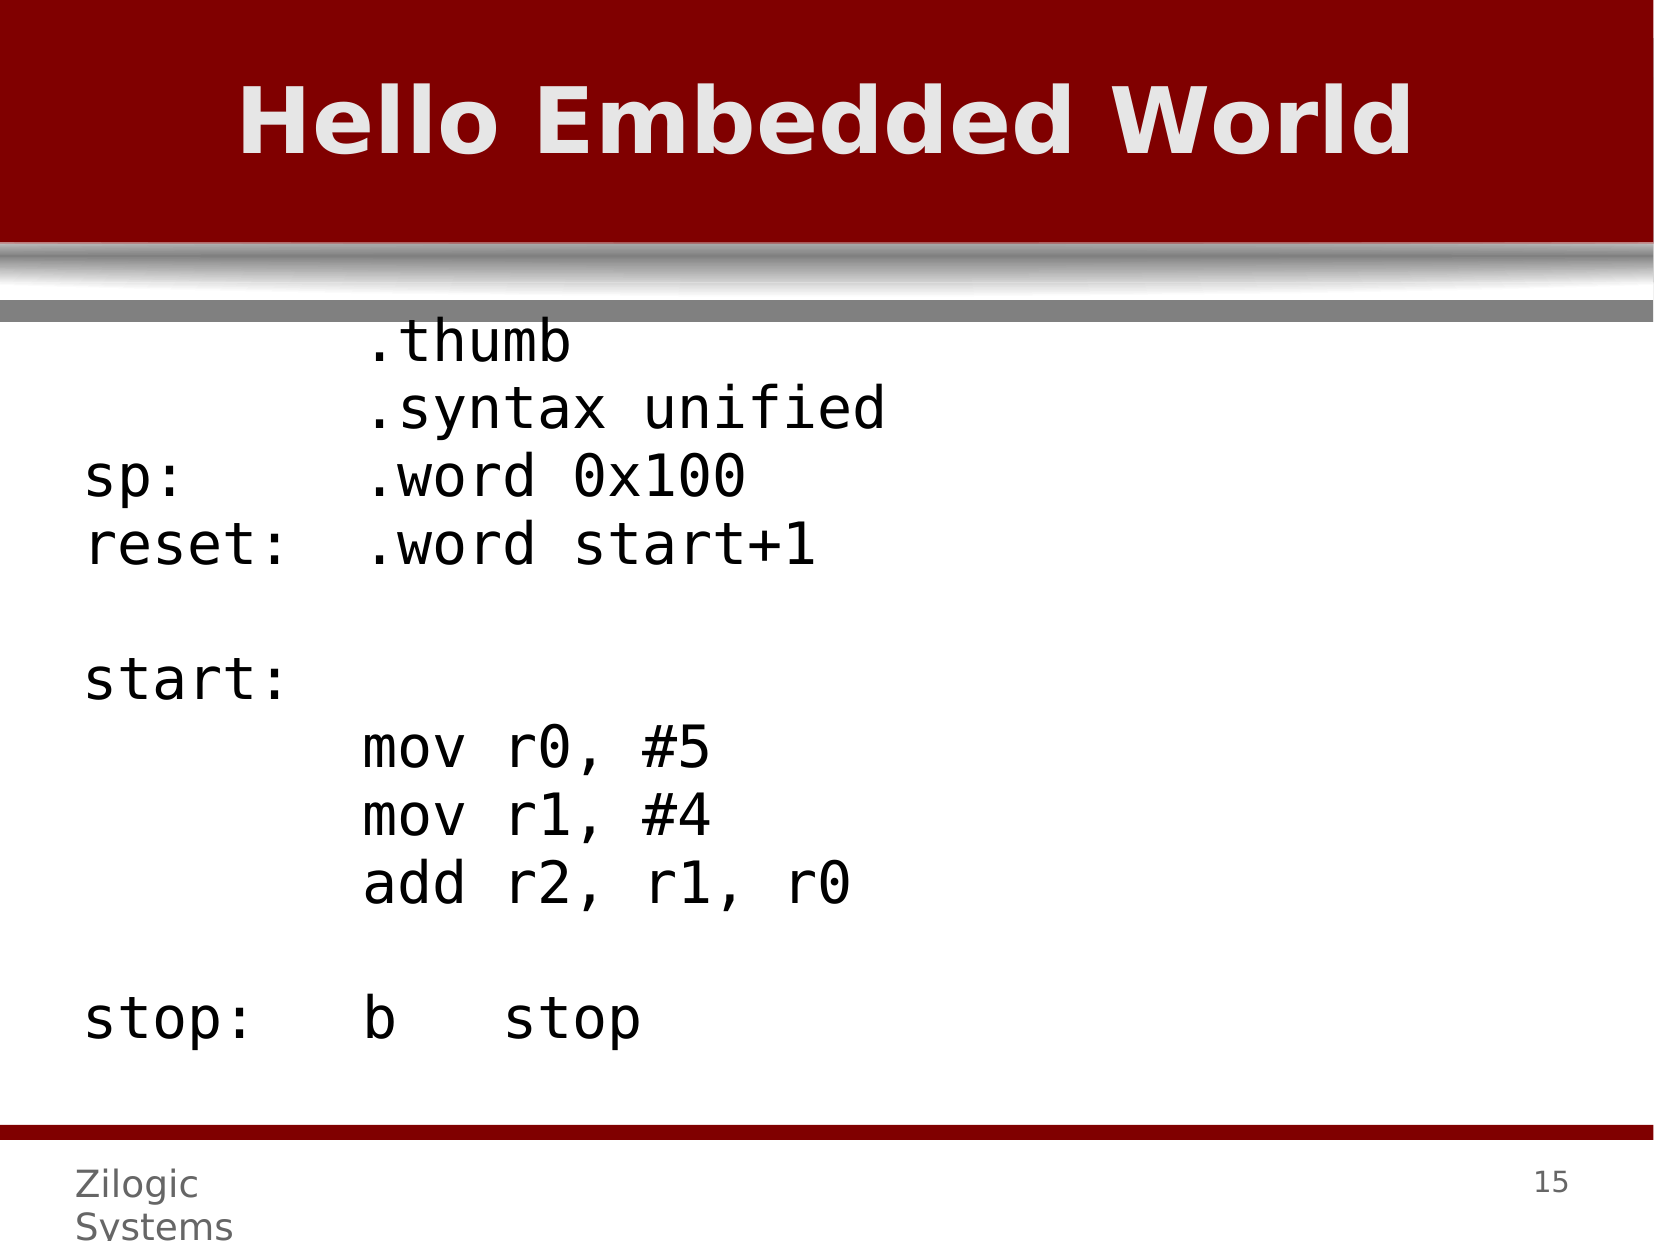

# Hello Embedded World
 .thumb
 .syntax unified
sp: .word 0x100
reset: .word start+1
start:
 mov r0, #5
 mov r1, #4
 add r2, r1, r0
stop: b stop
15